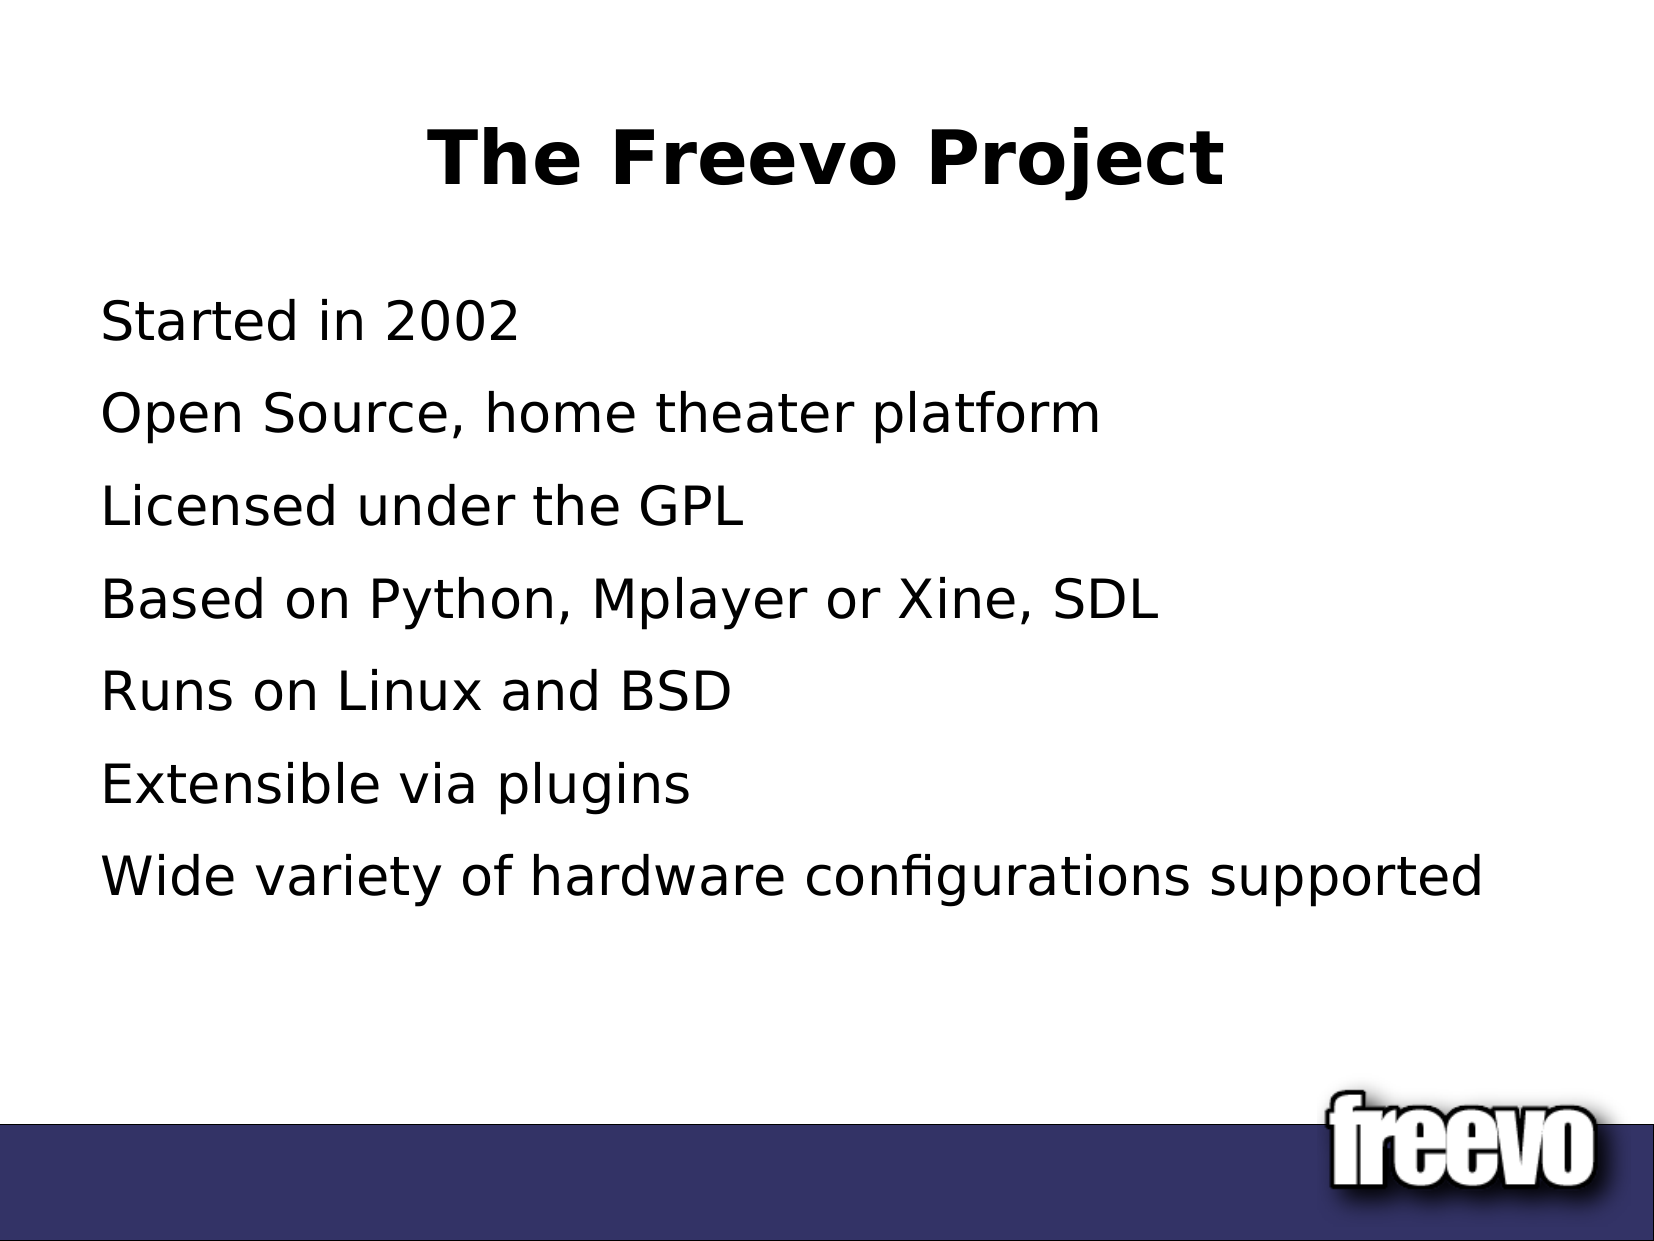

The Freevo Project
# Started in 2002
Open Source, home theater platform
Licensed under the GPL
Based on Python, Mplayer or Xine, SDL
Runs on Linux and BSD
Extensible via plugins
Wide variety of hardware configurations supported